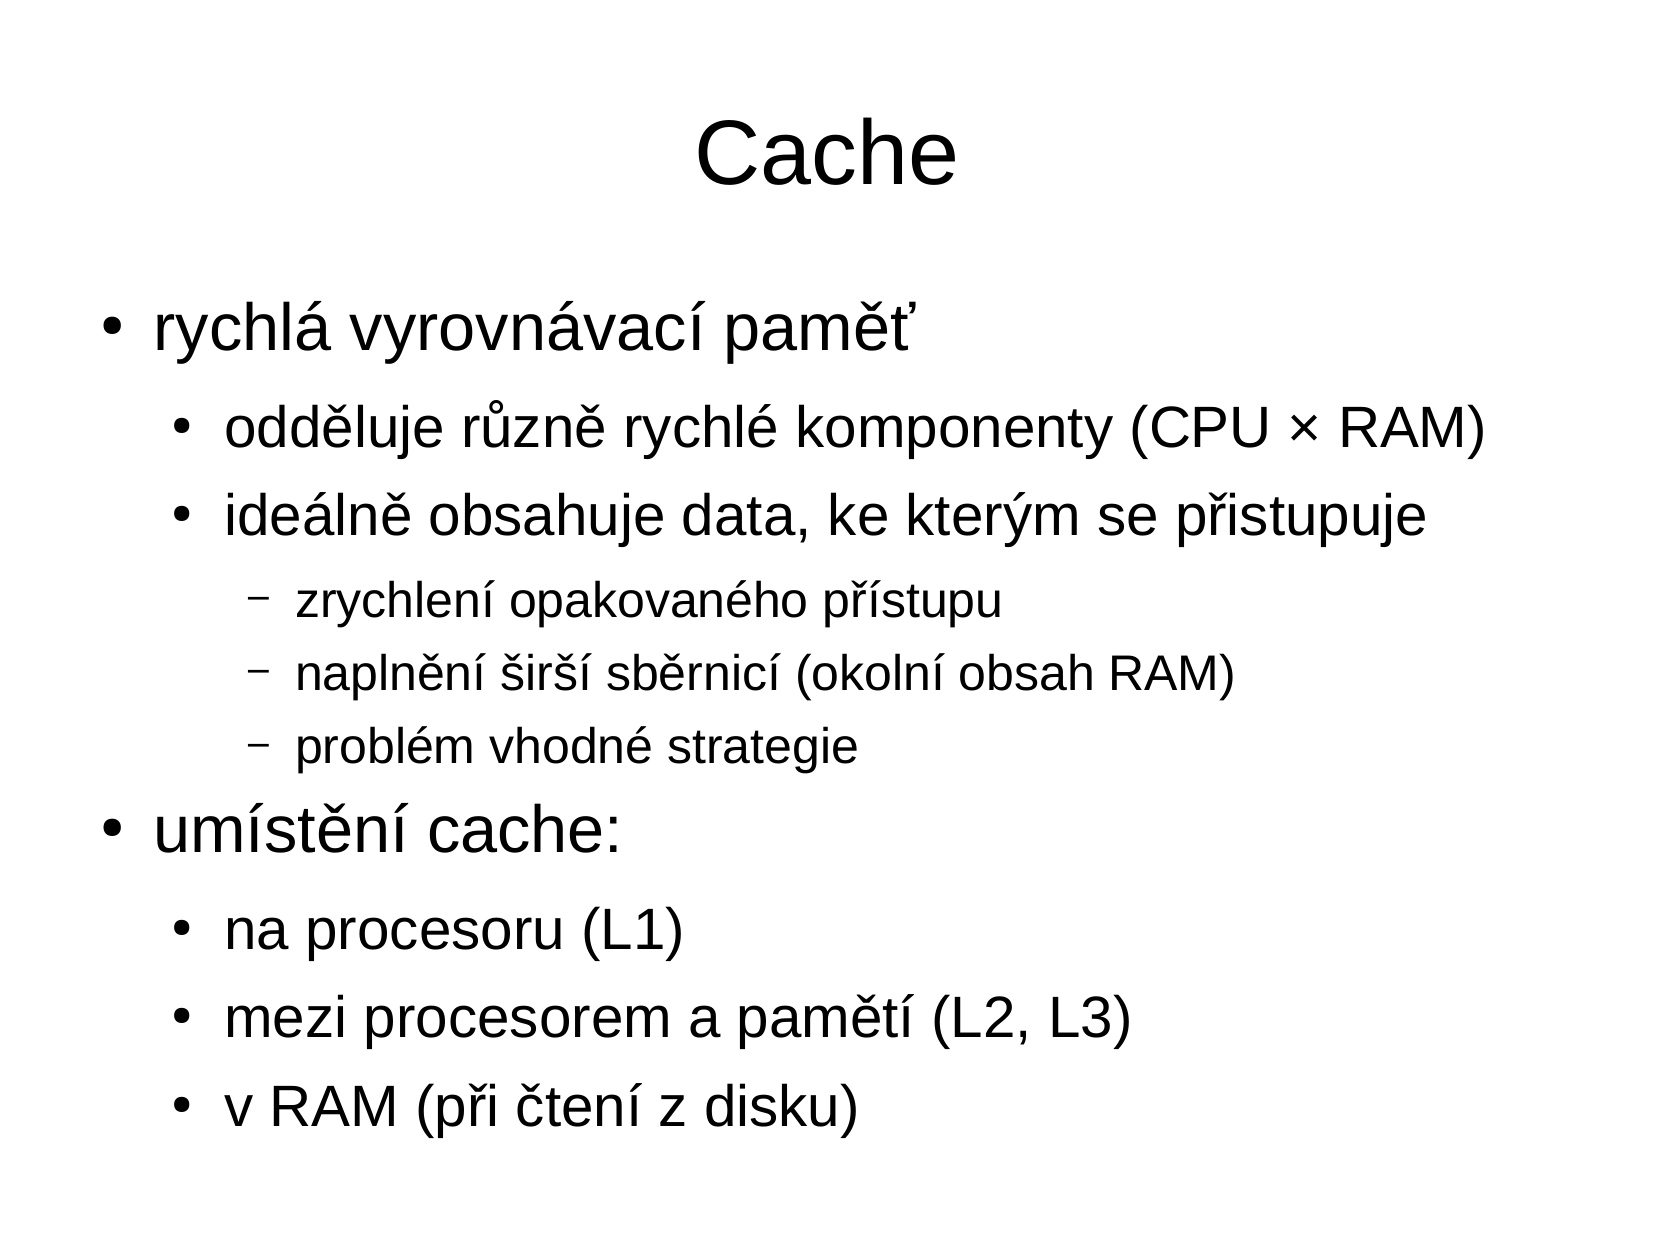

# Cache
rychlá vyrovnávací paměť
odděluje různě rychlé komponenty (CPU × RAM)
ideálně obsahuje data, ke kterým se přistupuje
zrychlení opakovaného přístupu
naplnění širší sběrnicí (okolní obsah RAM)
problém vhodné strategie
umístění cache:
na procesoru (L1)
mezi procesorem a pamětí (L2, L3)
v RAM (při čtení z disku)